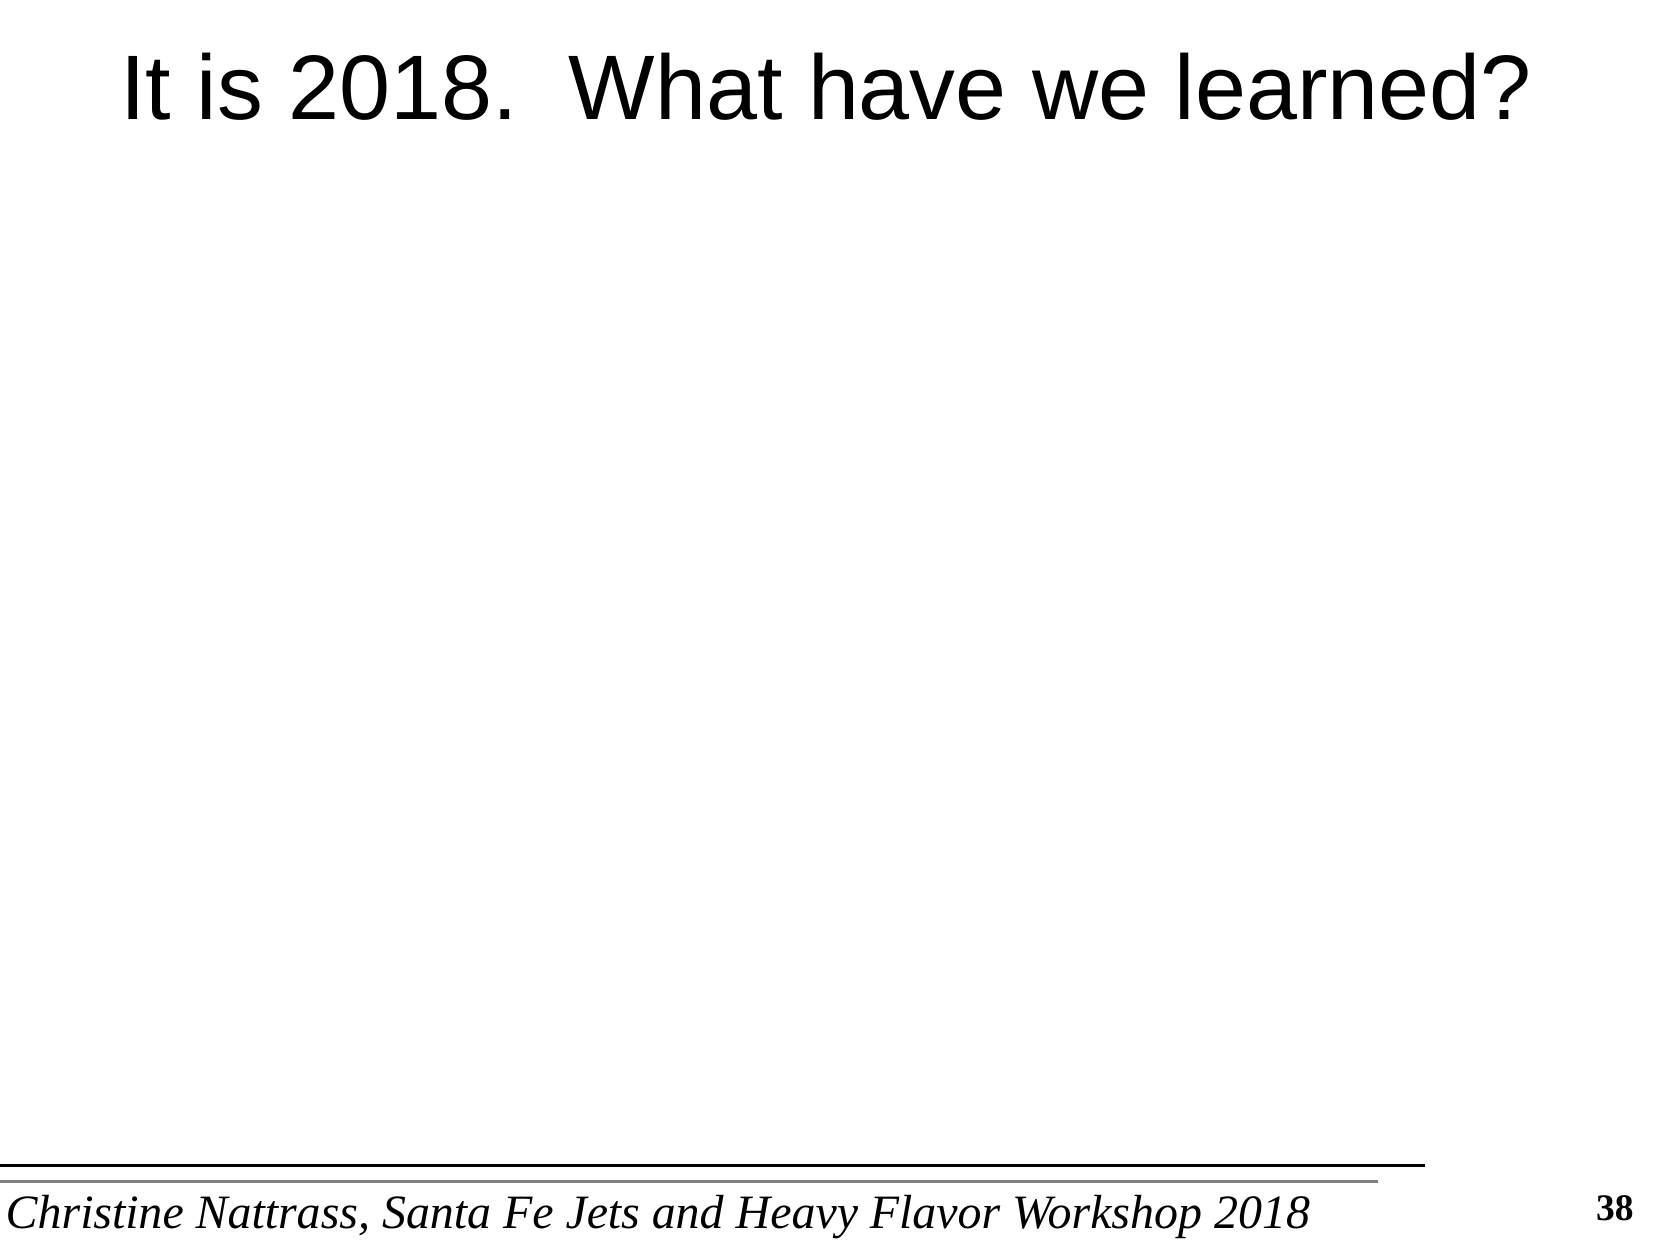

# It is 2018. What have we learned?